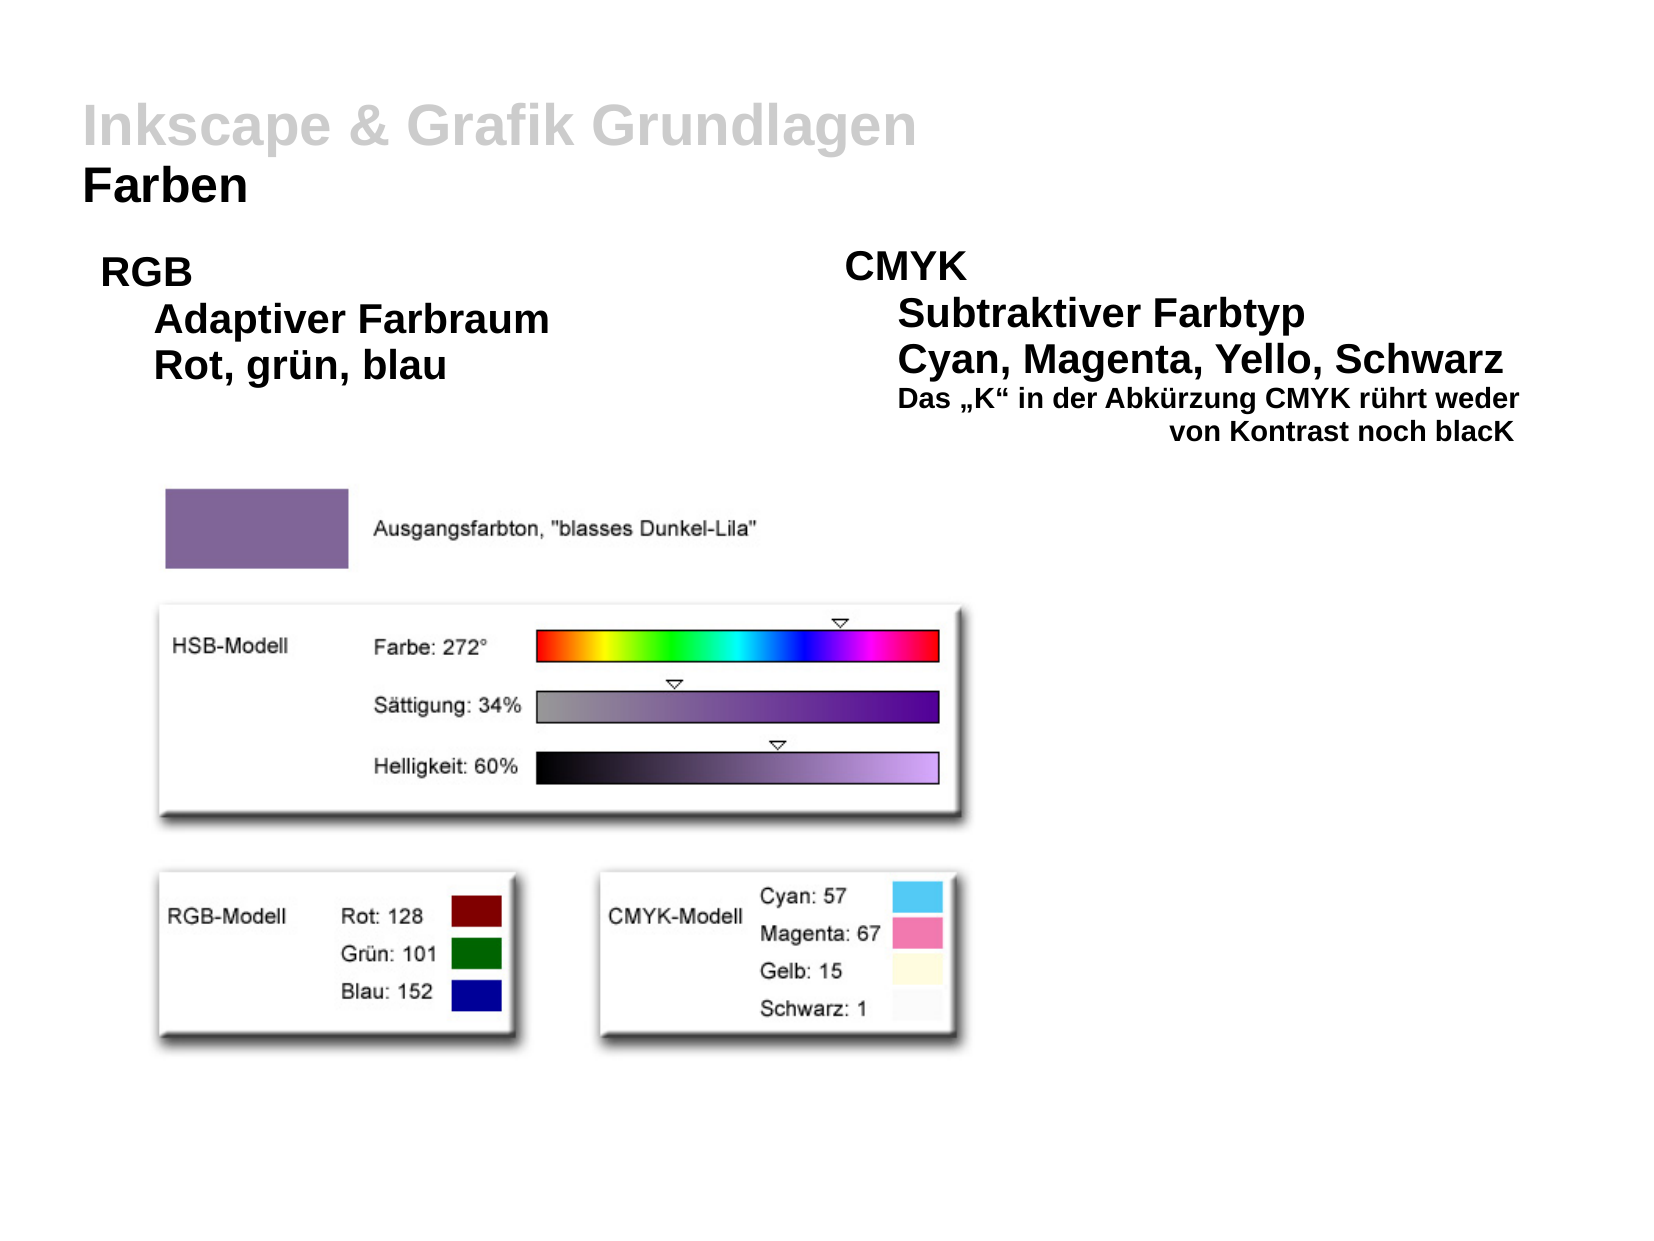

# Inkscape & Grafik Grundlagen Farben
CMYK
Subtraktiver Farbtyp
Cyan, Magenta, Yello, Schwarz
Das „K“ in der Abkürzung CMYK rührt weder von Kontrast noch blacK
RGB
Adaptiver Farbraum
Rot, grün, blau